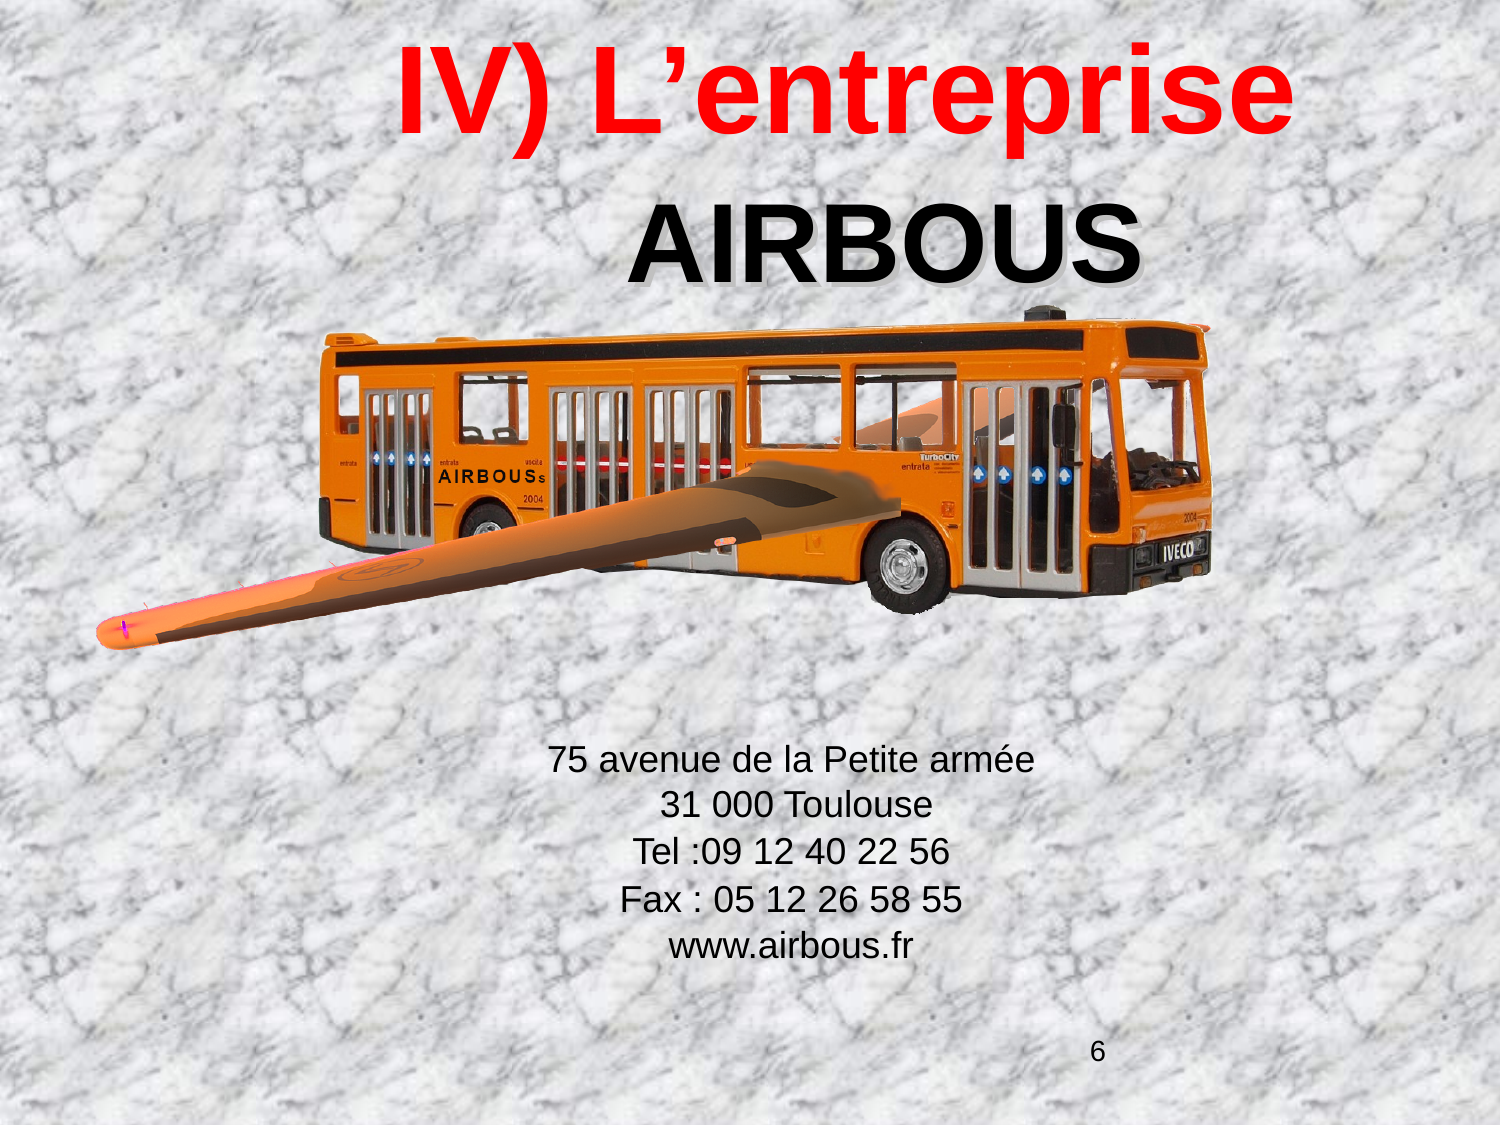

IV) L’entreprise
AIRBOUS
75 avenue de la Petite armée
 31 000 Toulouse
Tel :09 12 40 22 56
Fax : 05 12 26 58 55
www.airbous.fr